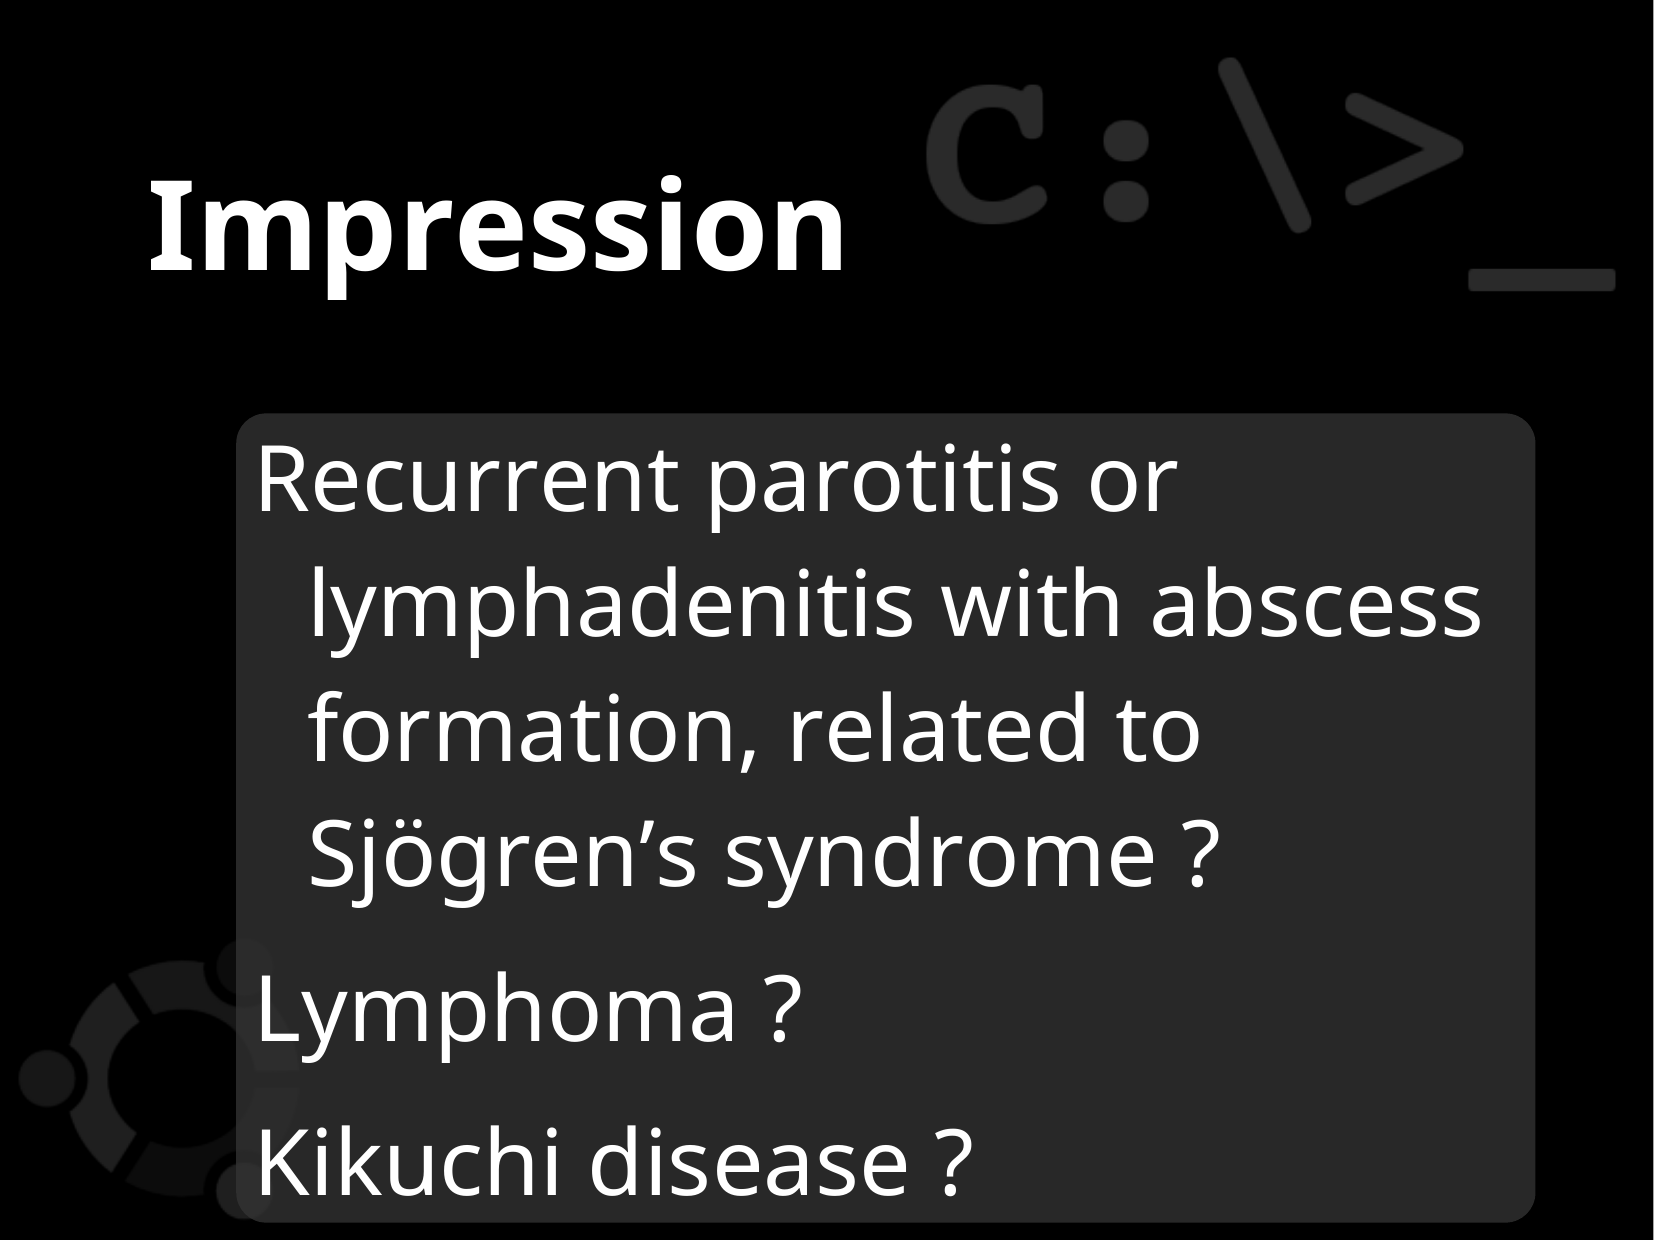

# Impression
Recurrent parotitis or lymphadenitis with abscess formation, related to Sjögren’s syndrome ?
Lymphoma ?
Kikuchi disease ?